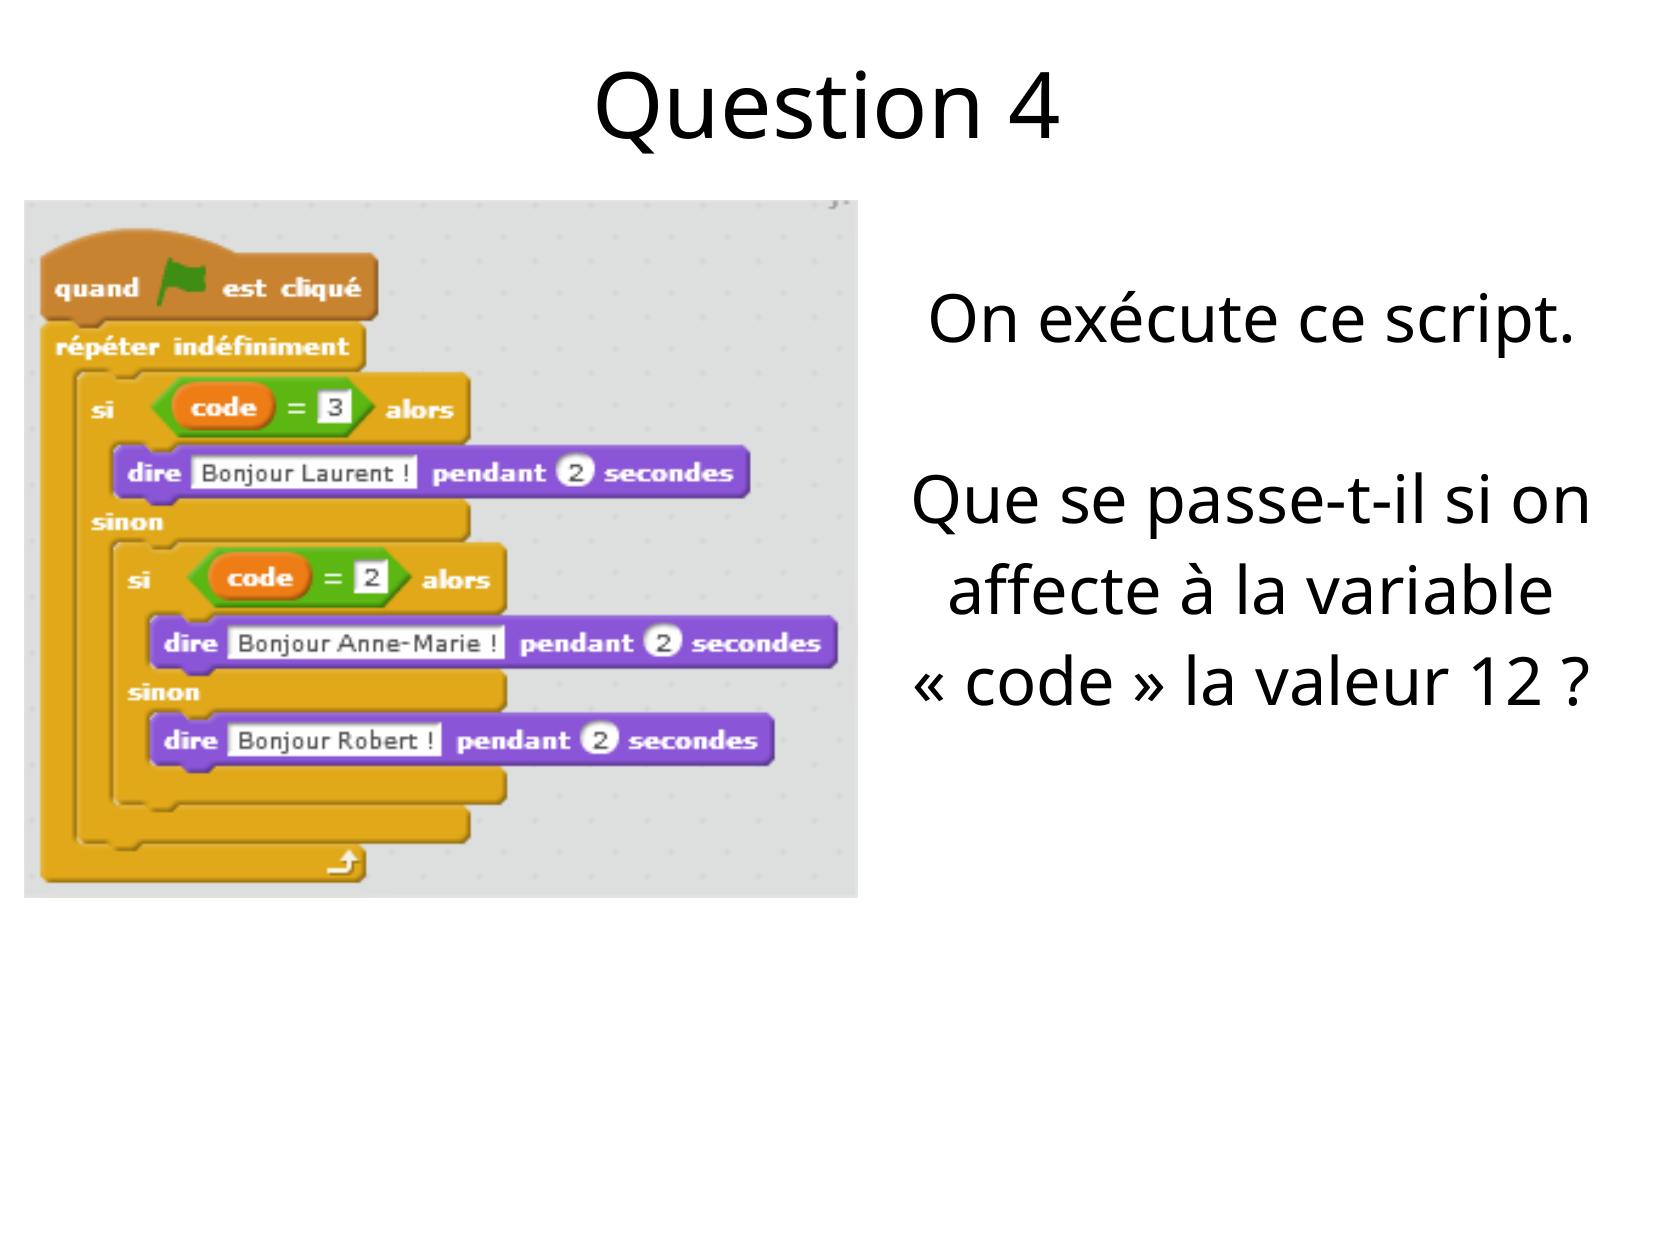

# Question 4
On exécute ce script.
Que se passe-t-il si on affecte à la variable « code » la valeur 12 ?